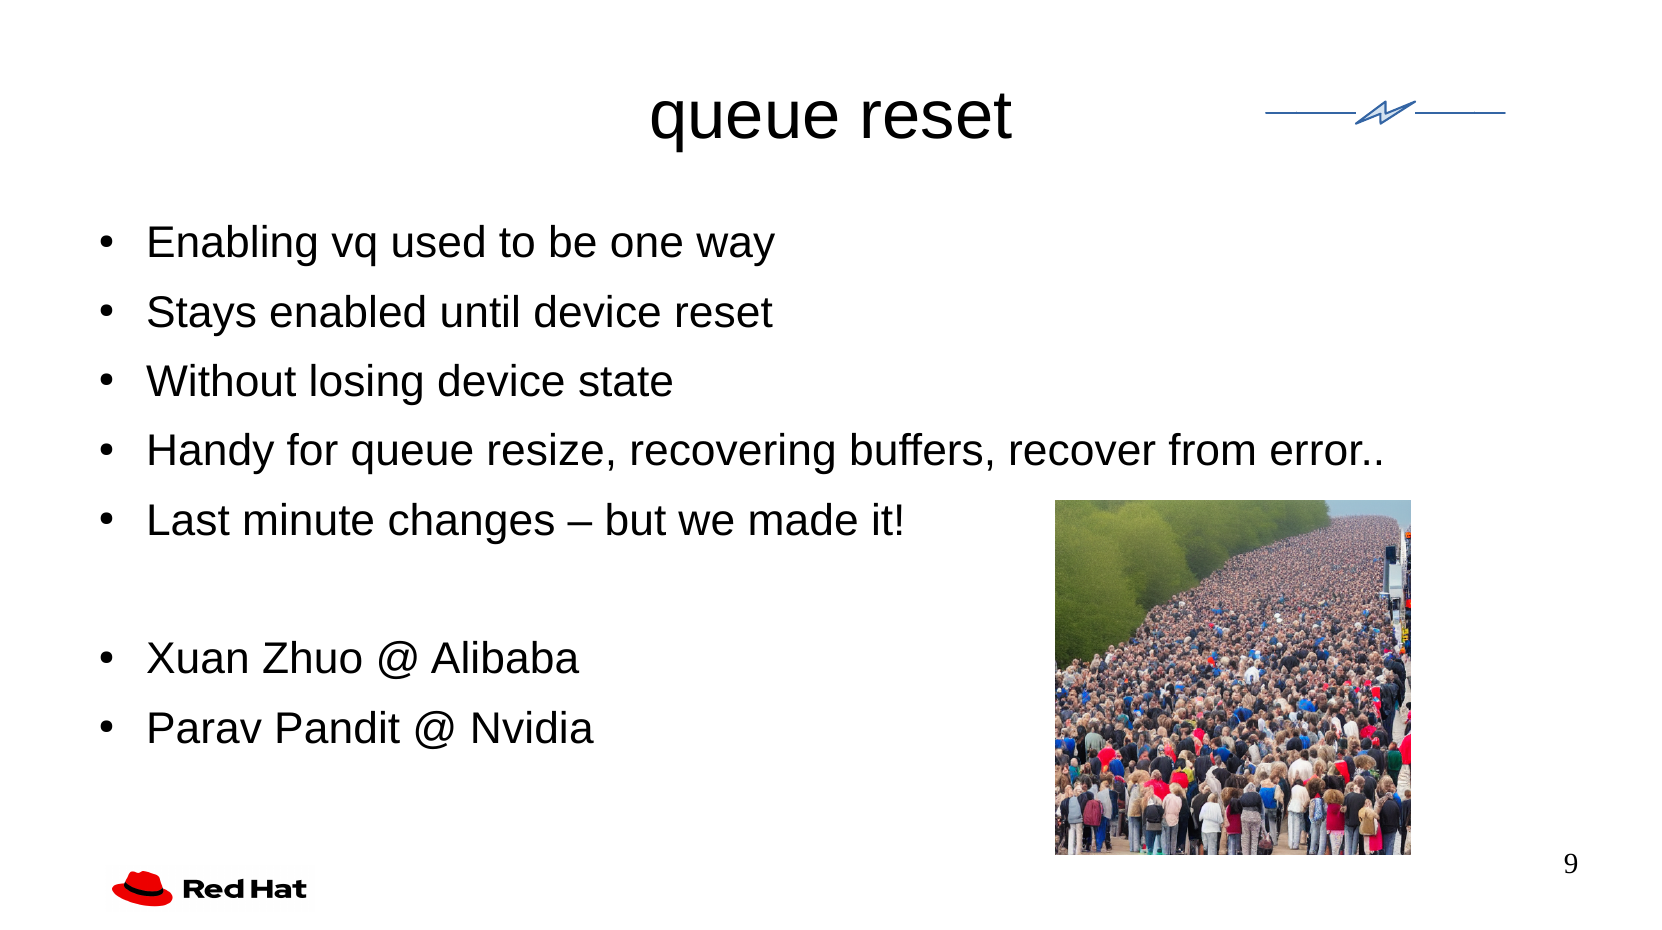

# queue reset
Enabling vq used to be one way
Stays enabled until device reset
Without losing device state
Handy for queue resize, recovering buffers, recover from error..
Last minute changes – but we made it!
Xuan Zhuo @ Alibaba
Parav Pandit @ Nvidia
9